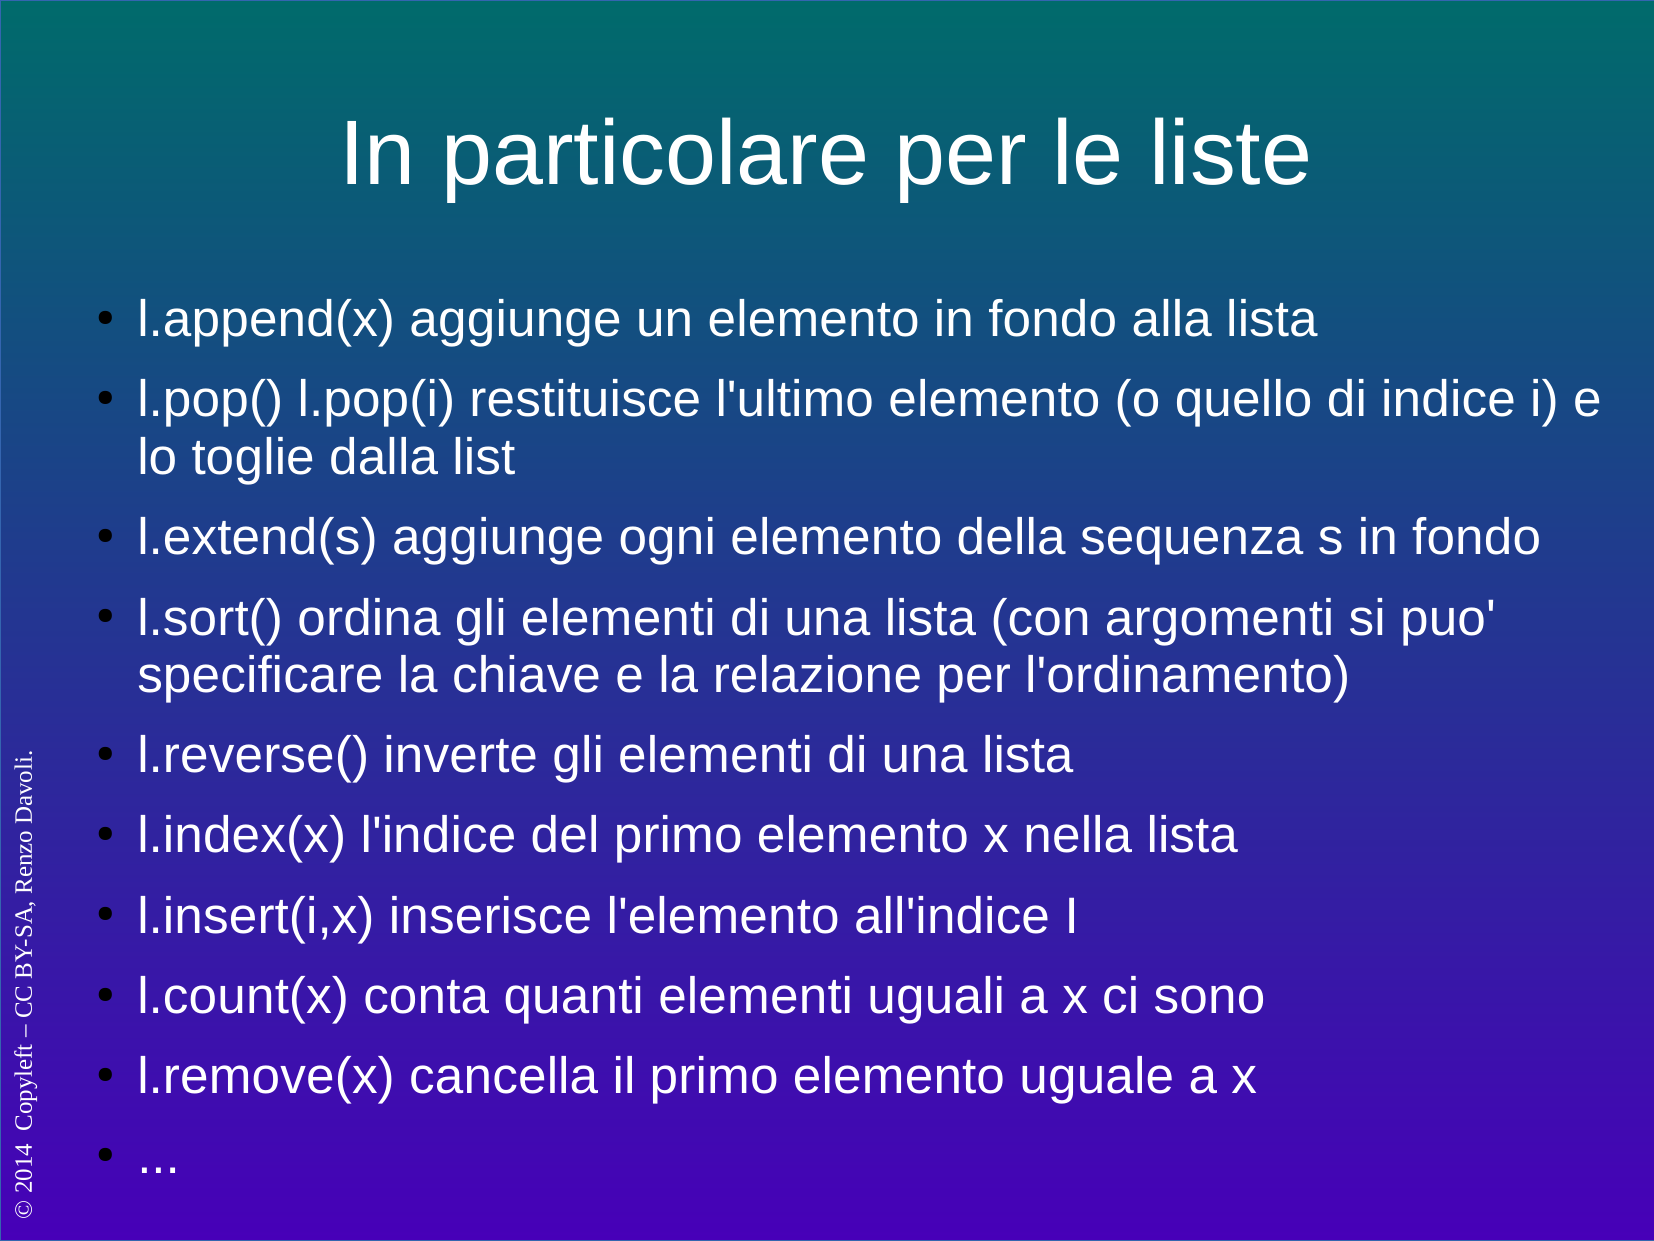

# In particolare per le liste
l.append(x) aggiunge un elemento in fondo alla lista
l.pop() l.pop(i) restituisce l'ultimo elemento (o quello di indice i) e lo toglie dalla list
l.extend(s) aggiunge ogni elemento della sequenza s in fondo
l.sort() ordina gli elementi di una lista (con argomenti si puo' specificare la chiave e la relazione per l'ordinamento)
l.reverse() inverte gli elementi di una lista
l.index(x) l'indice del primo elemento x nella lista
l.insert(i,x) inserisce l'elemento all'indice I
l.count(x) conta quanti elementi uguali a x ci sono
l.remove(x) cancella il primo elemento uguale a x
...